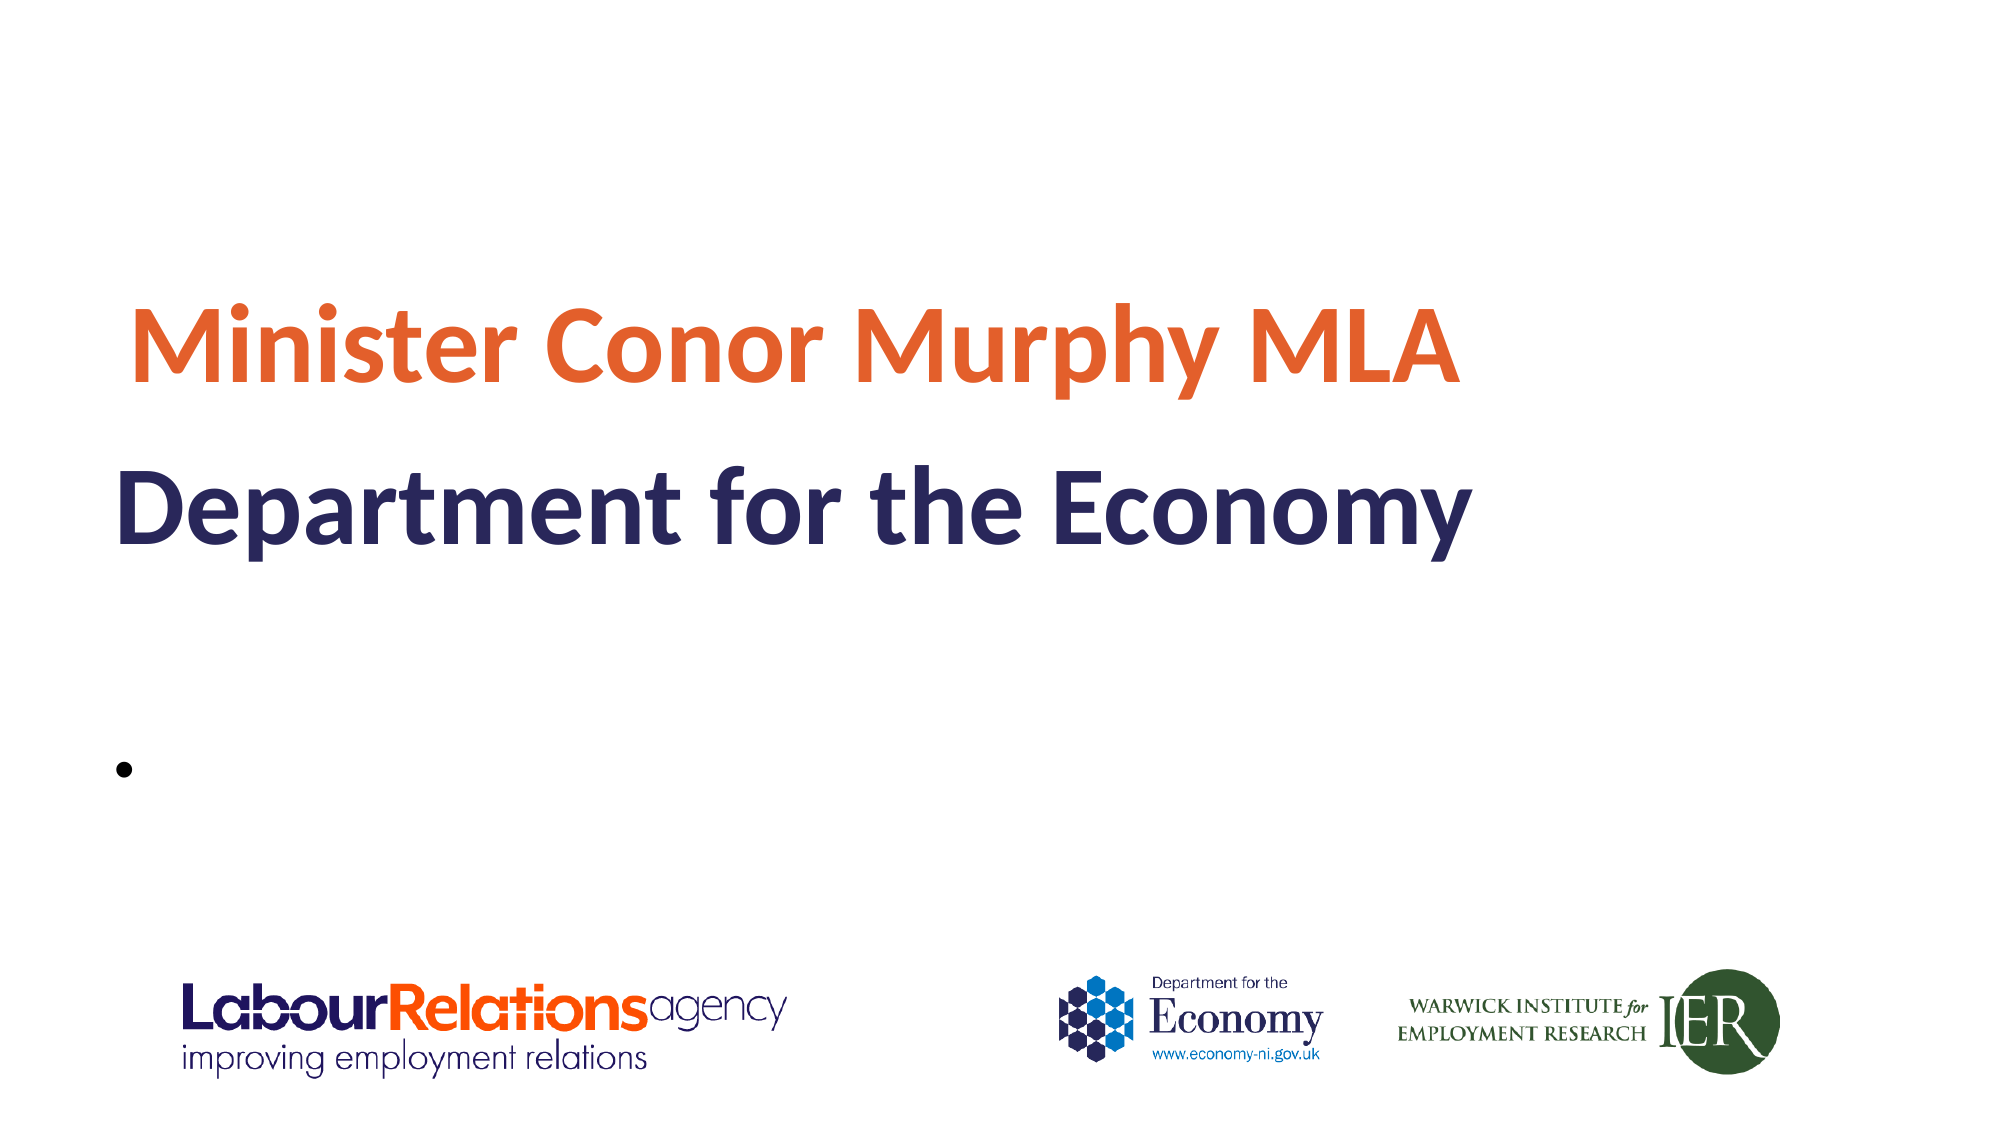

#
Minister Conor Murphy MLA
Department for the Economy